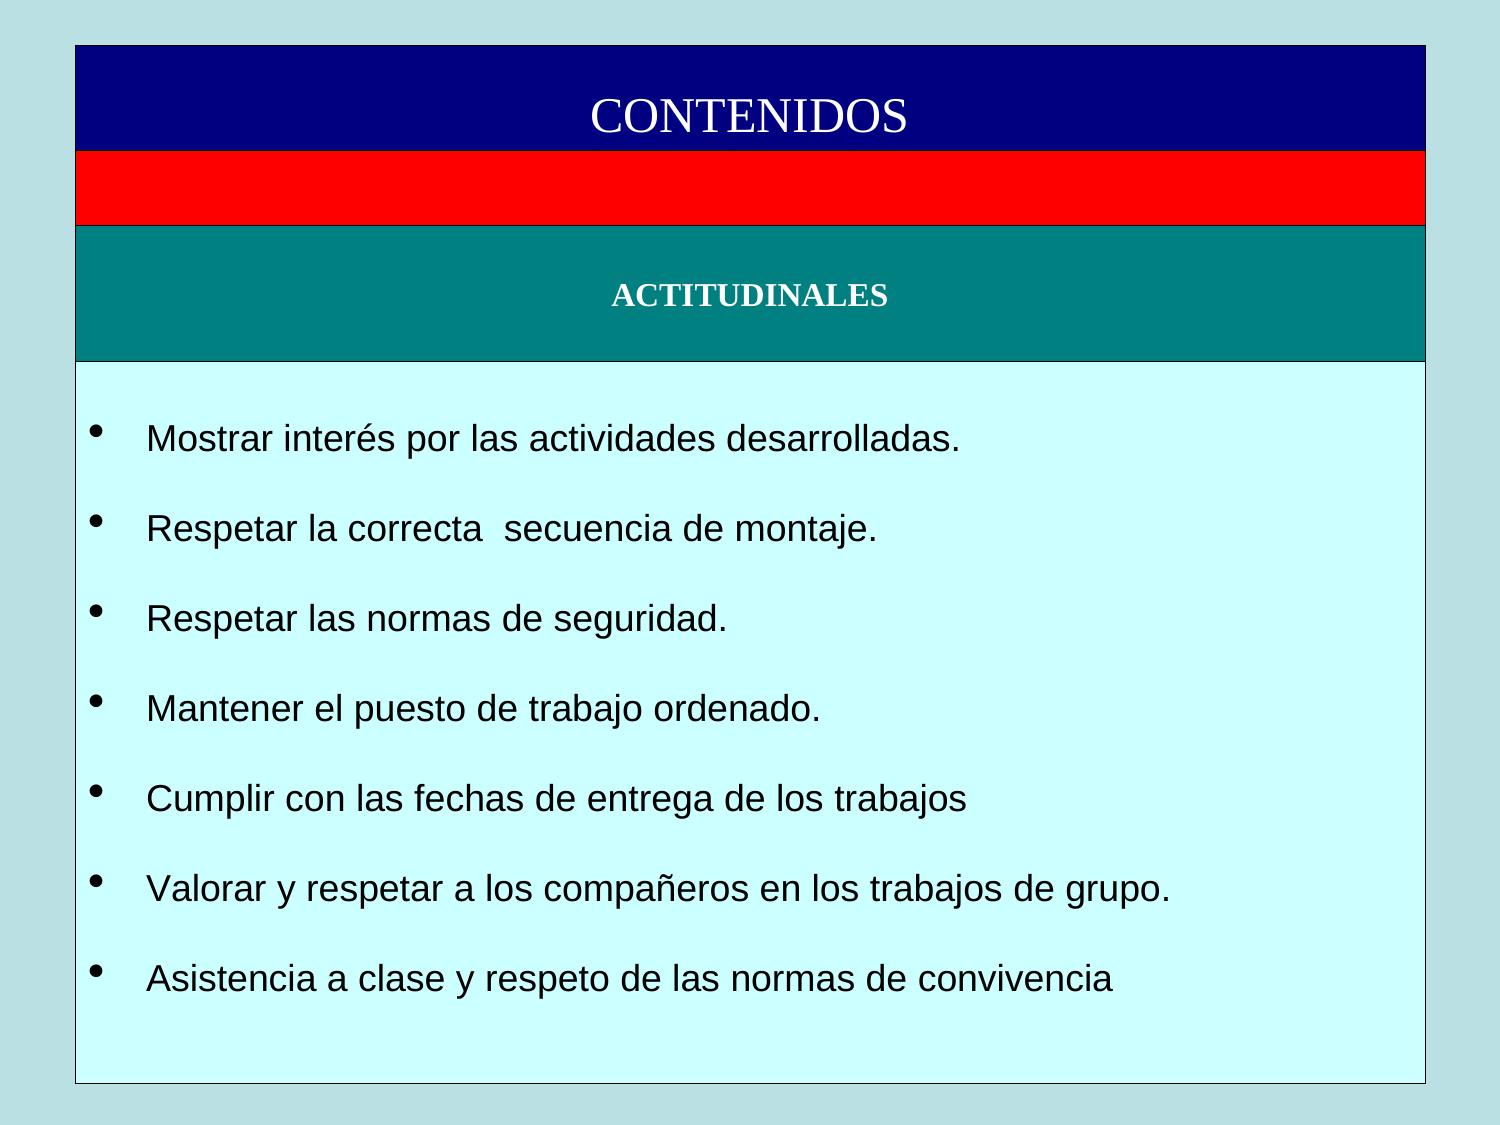

| CONTENIDOS |
| --- |
| |
| ACTITUDINALES |
| Mostrar interés por las actividades desarrolladas. Respetar la correcta secuencia de montaje. Respetar las normas de seguridad. Mantener el puesto de trabajo ordenado. Cumplir con las fechas de entrega de los trabajos Valorar y respetar a los compañeros en los trabajos de grupo. Asistencia a clase y respeto de las normas de convivencia |